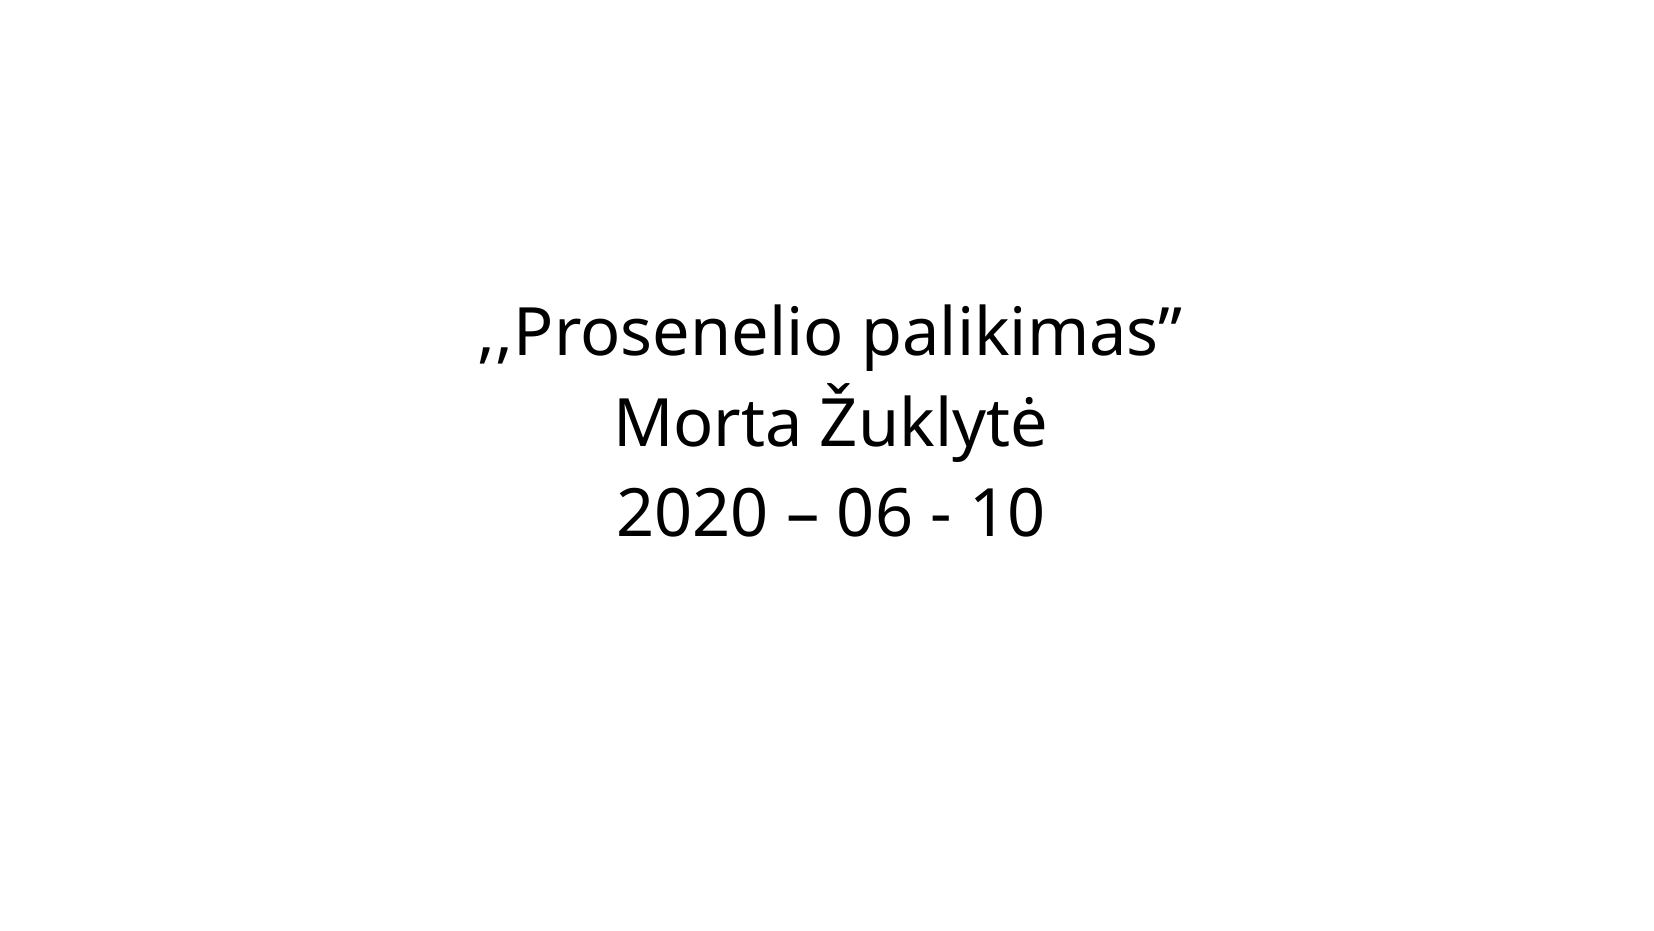

# ,,Prosenelio palikimas”
Morta Žuklytė
2020 – 06 - 10